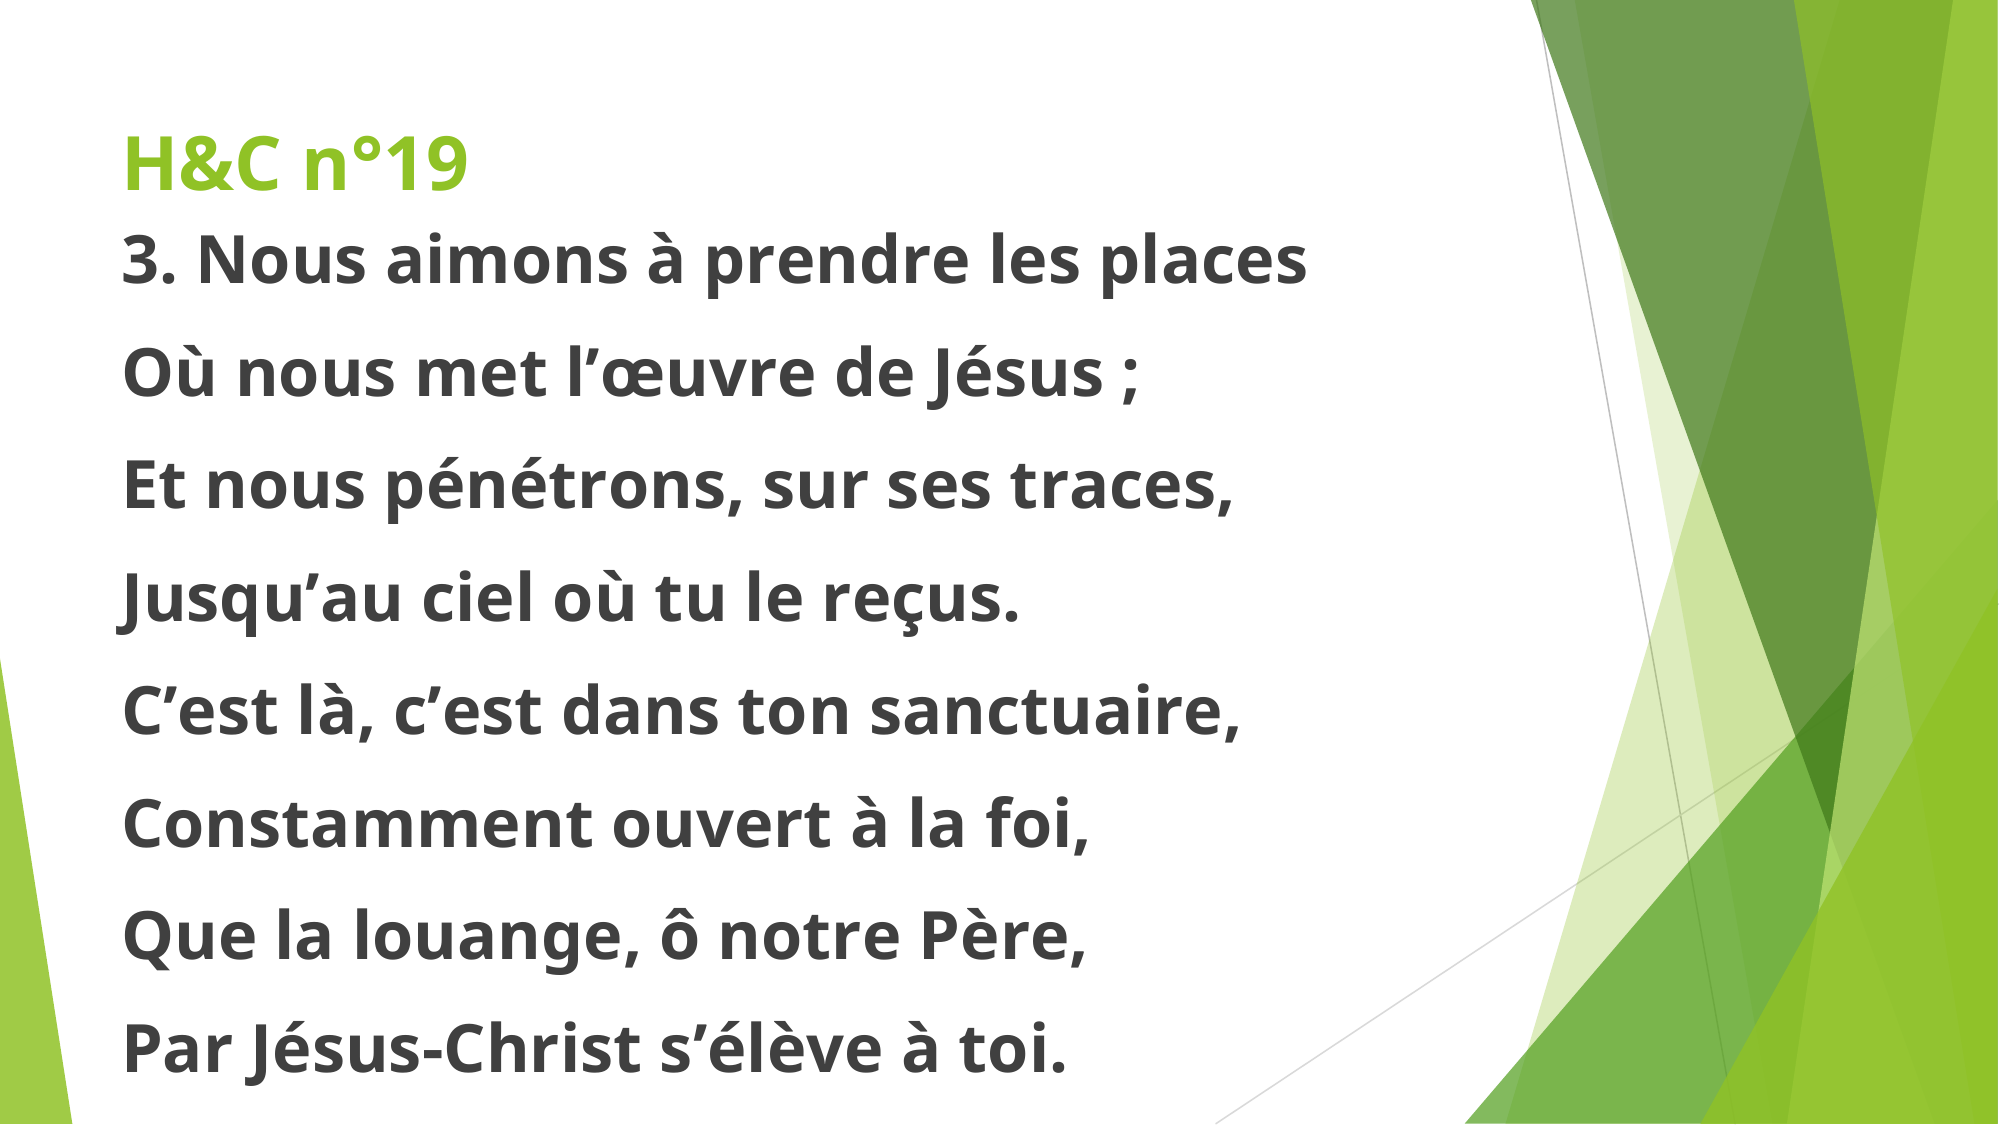

H&C n°19
3. Nous aimons à prendre les places
Où nous met l’œuvre de Jésus ;
Et nous pénétrons, sur ses traces,
Jusqu’au ciel où tu le reçus.
C’est là, c’est dans ton sanctuaire,
Constamment ouvert à la foi,
Que la louange, ô notre Père,
Par Jésus-Christ s’élève à toi.